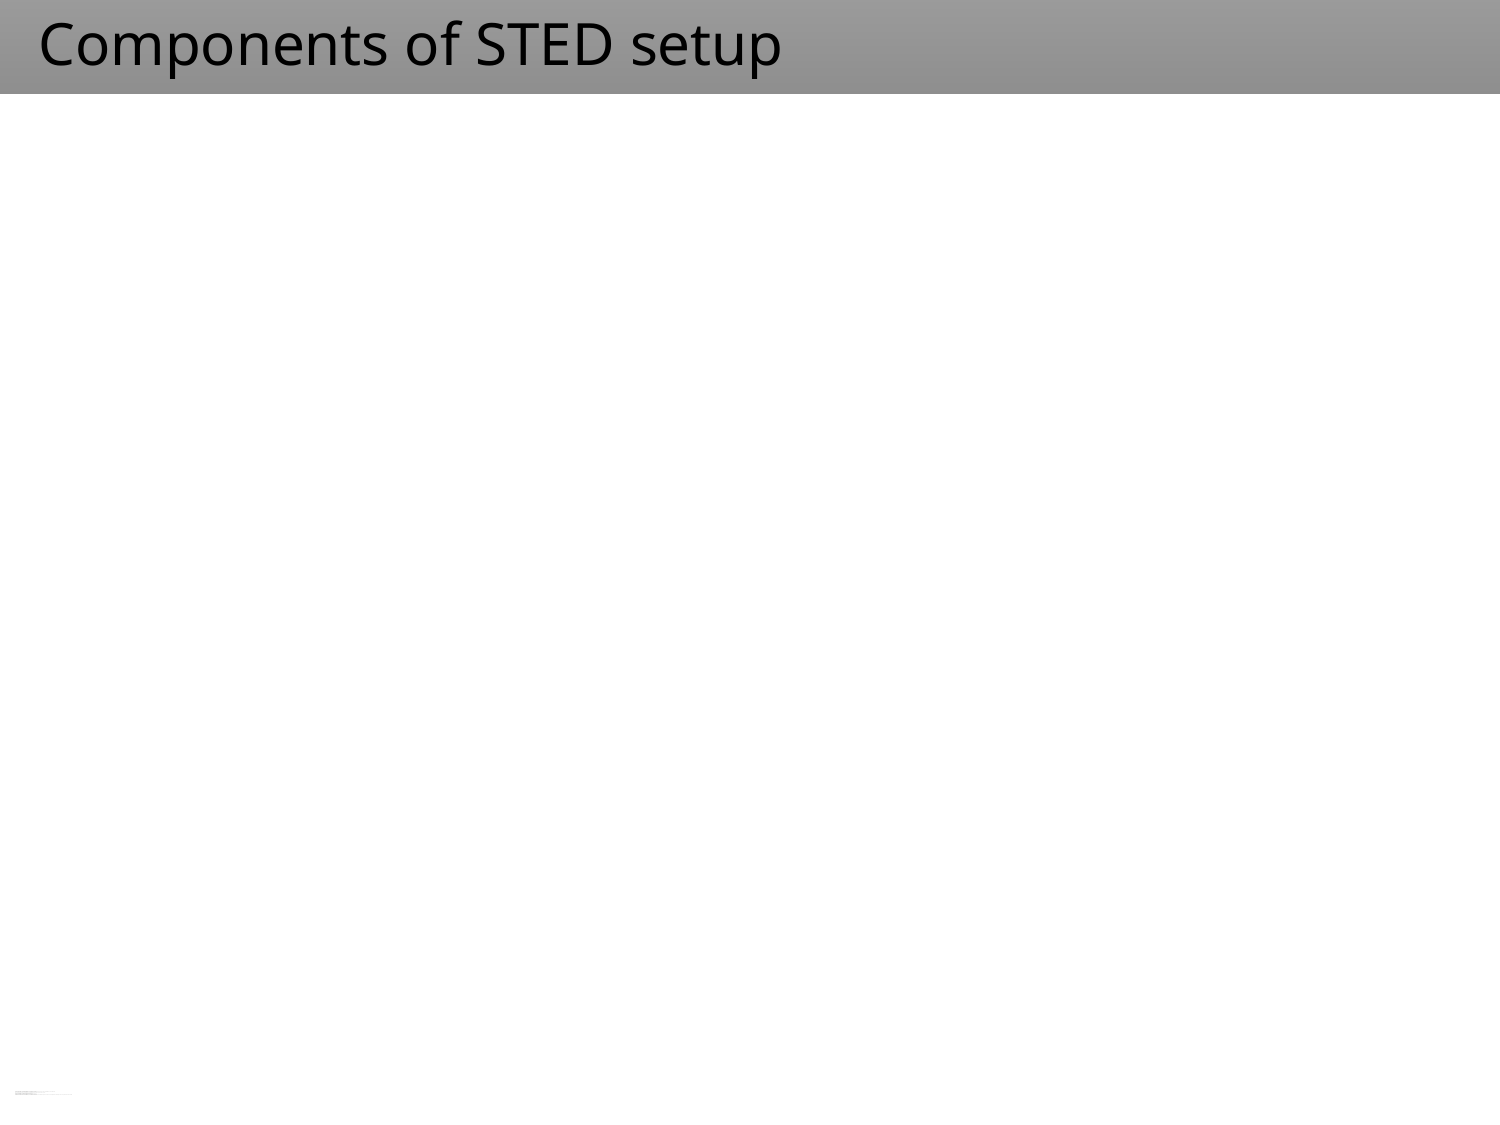

# Components of STED setup
The fluorescence excitation is accomplished with a pulsed laser diode emitting 100ps pulses at 470 nm or at 488 nm
STED was provided by an optical parametric oscillator (OPO), which was synchronously pumped by a mode-locked Ti:Sapphire laser operating at arepetition rate of 80 MHz which can be tuned from 560 nm to 660 nm.
200 fs pulses delivered from the OPO were stretched to a pulse length of 150-250 ps, depending on the average power, using a polarization-preserving (PP) fiber
The timing between the OPO and the laser diode was adjusted by a variable electronic delay
The beam conversion into a doughnut shaped beam was accomplished by means of a spatial light modulator SLM
Both the excitation (Exc) and the STED beams were coupled into a regular 1.4 numerical aperture oil immersion lens
emitted fluorescence was collected by the same lens and directed onto multimode fiber (d=62.5μm) which served as the confocal pinhole; the opening diameter corresponds to 71% of the backprojected Airy disc of the excitation light. The fluorescence signal was detected by an avalanche photodiode